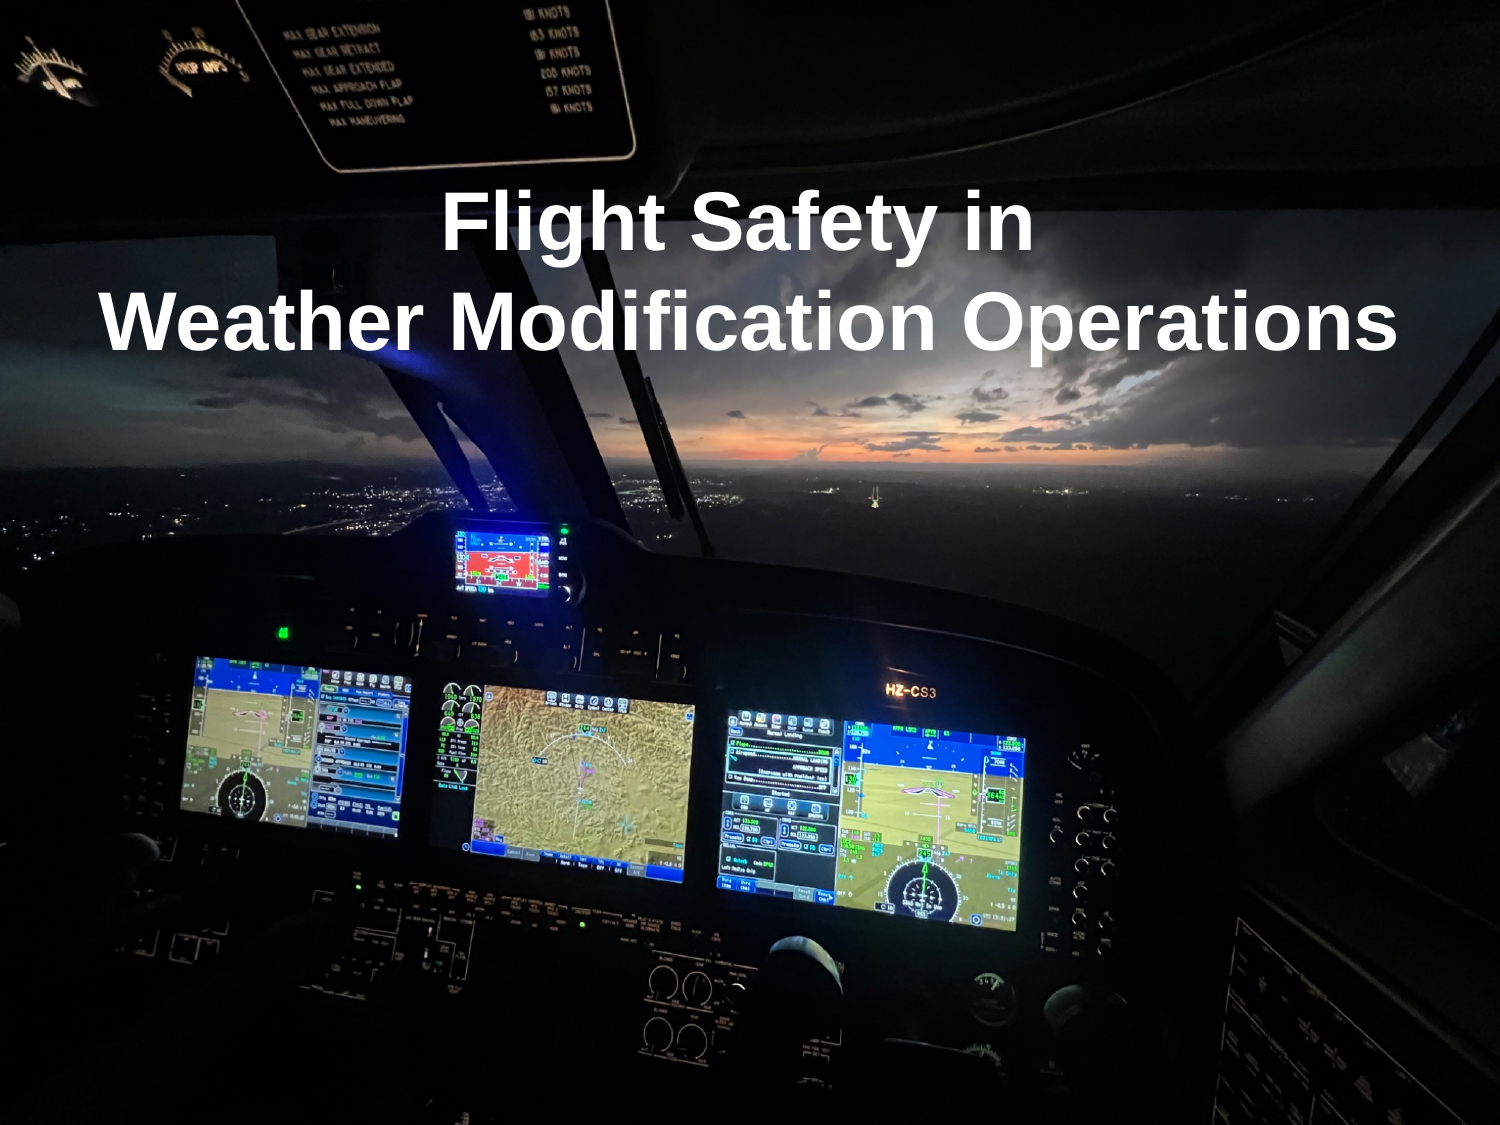

Flight Safety in
Weather Modification Operations
Flight Safety in
Weather Modification Operations